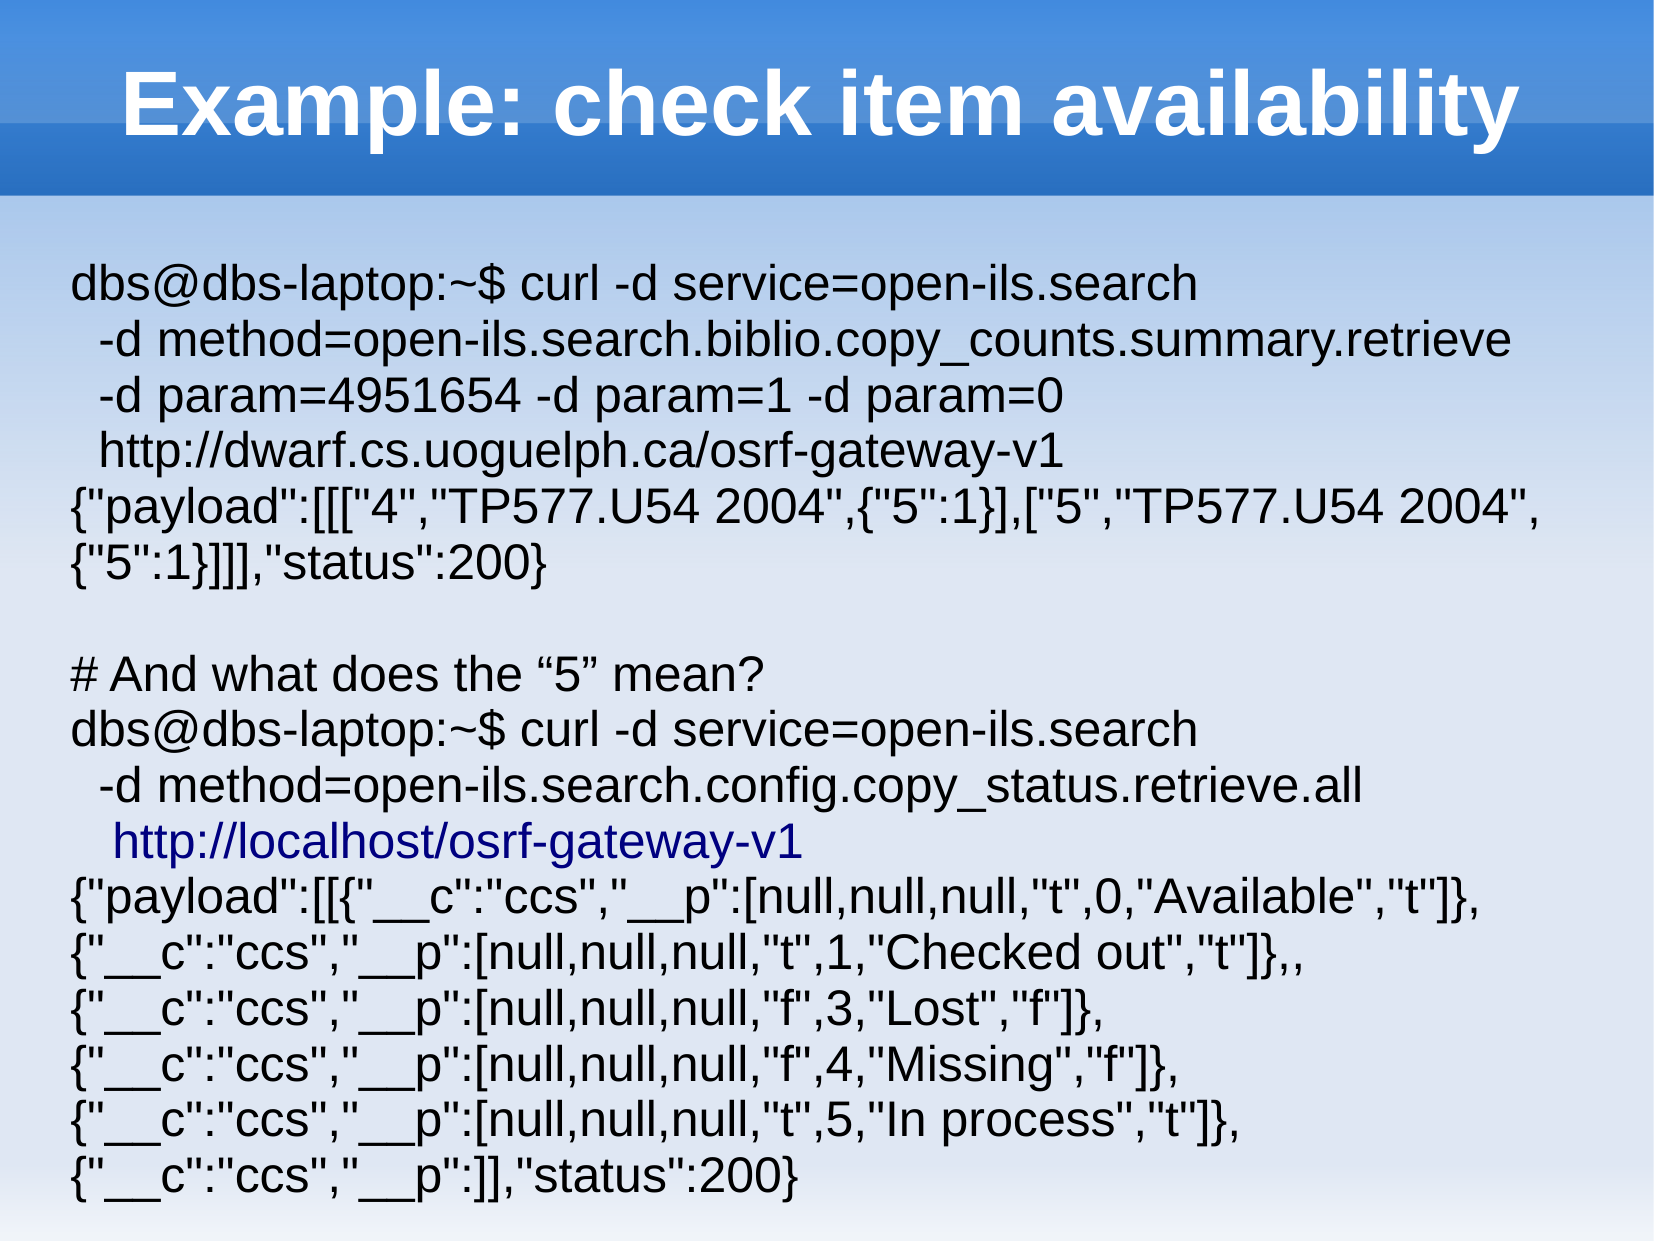

# Example: check item availability
dbs@dbs-laptop:~$ curl -d service=open-ils.search
 -d method=open-ils.search.biblio.copy_counts.summary.retrieve
 -d param=4951654 -d param=1 -d param=0
 http://dwarf.cs.uoguelph.ca/osrf-gateway-v1
{"payload":[[["4","TP577.U54 2004",{"5":1}],["5","TP577.U54 2004",{"5":1}]]],"status":200}
# And what does the “5” mean?
dbs@dbs-laptop:~$ curl -d service=open-ils.search
 -d method=open-ils.search.config.copy_status.retrieve.all
 http://localhost/osrf-gateway-v1
{"payload":[[{"__c":"ccs","__p":[null,null,null,"t",0,"Available","t"]},{"__c":"ccs","__p":[null,null,null,"t",1,"Checked out","t"]},,{"__c":"ccs","__p":[null,null,null,"f",3,"Lost","f"]},
{"__c":"ccs","__p":[null,null,null,"f",4,"Missing","f"]},{"__c":"ccs","__p":[null,null,null,"t",5,"In process","t"]},{"__c":"ccs","__p":]],"status":200}